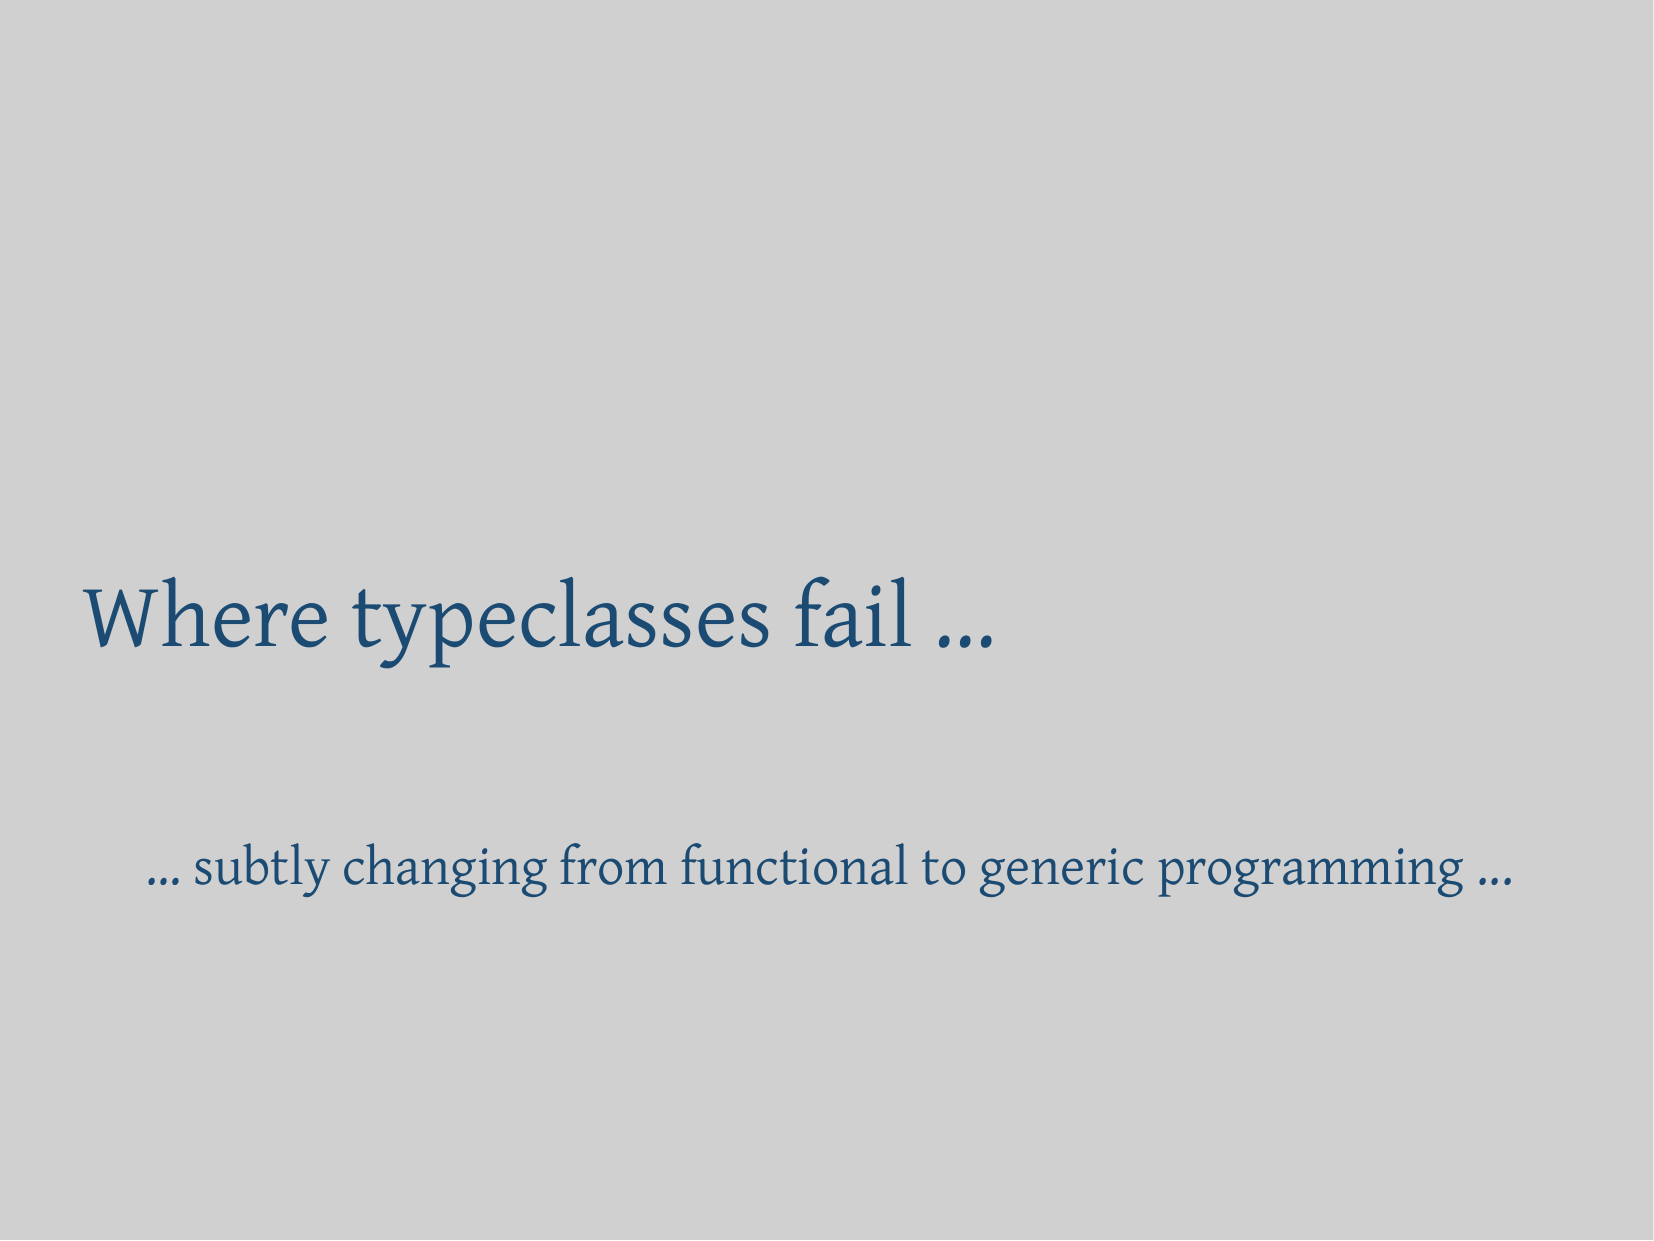

# Where typeclasses fail ...
… subtly changing from functional to generic programming ...